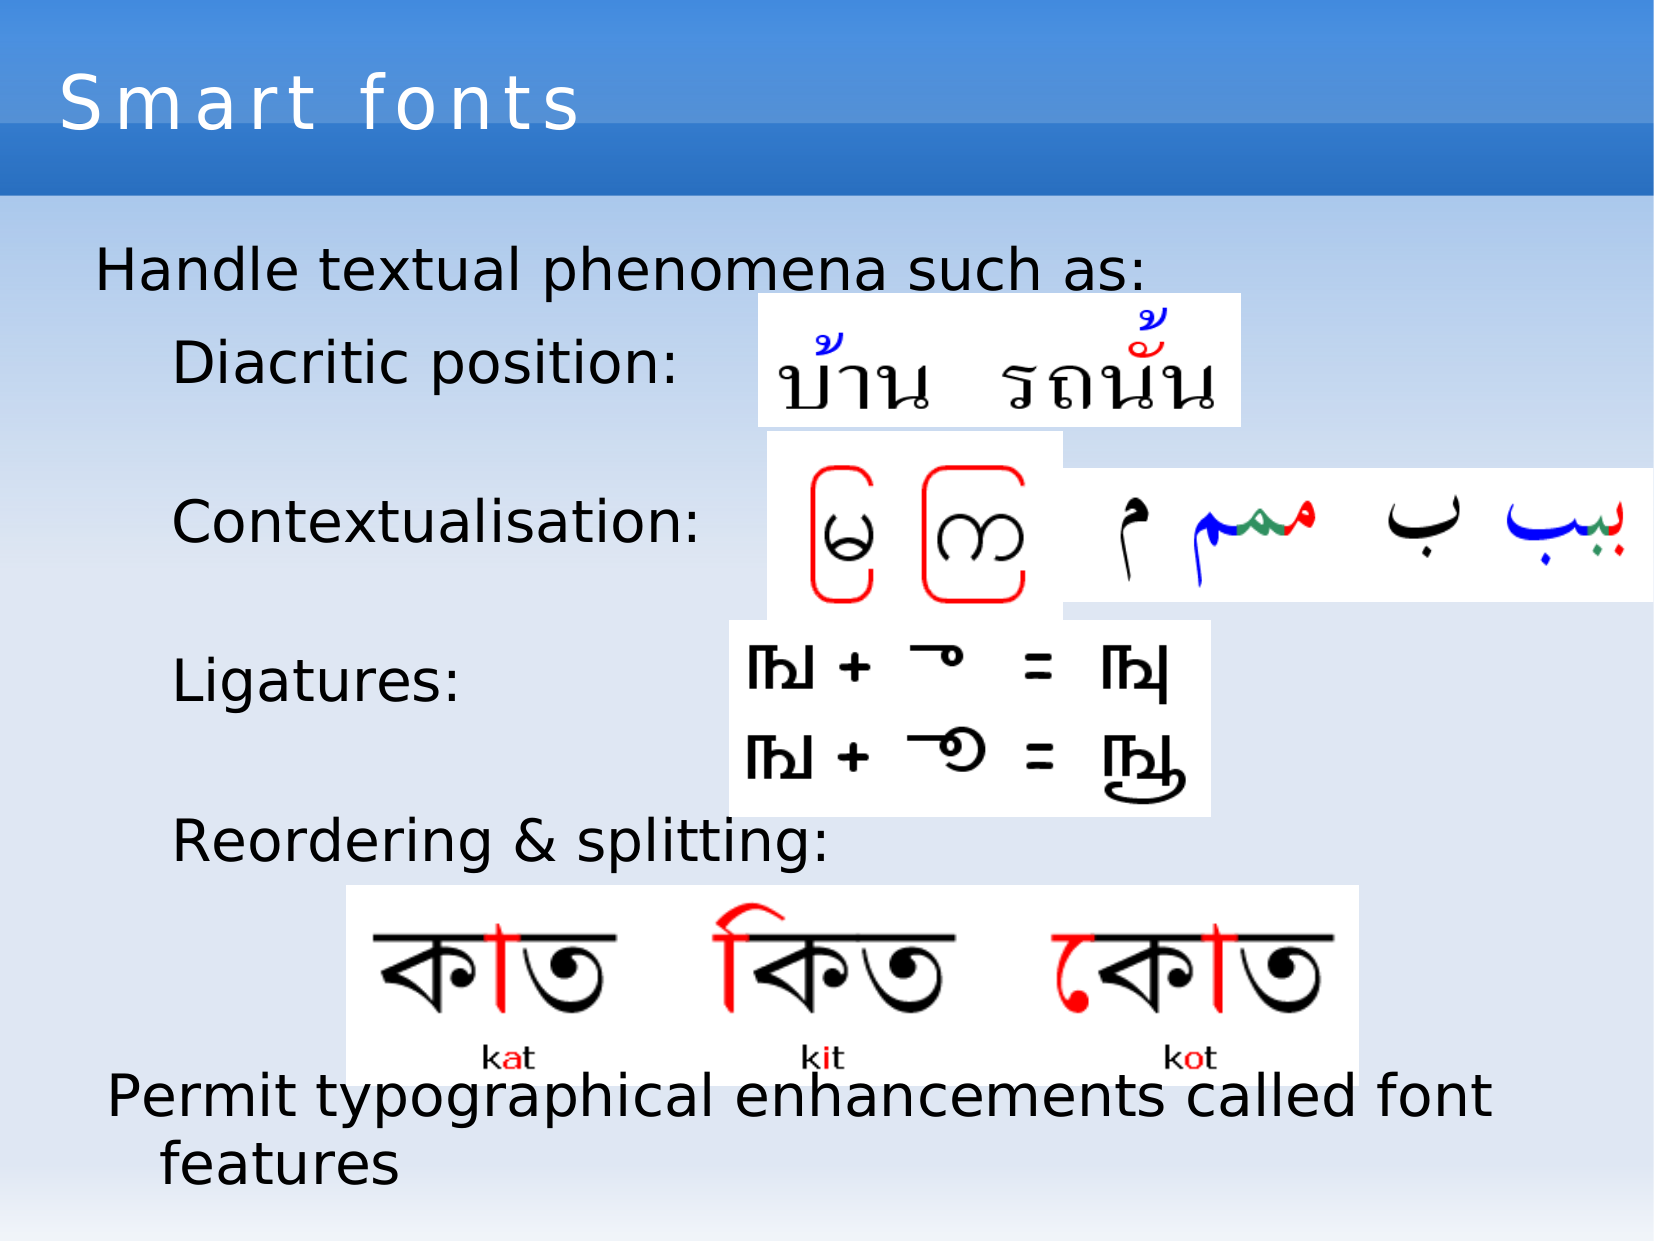

# Smart fonts
Handle textual phenomena such as:
Diacritic position:
Contextualisation:
Ligatures:
Reordering & splitting:
Permit typographical enhancements called font features